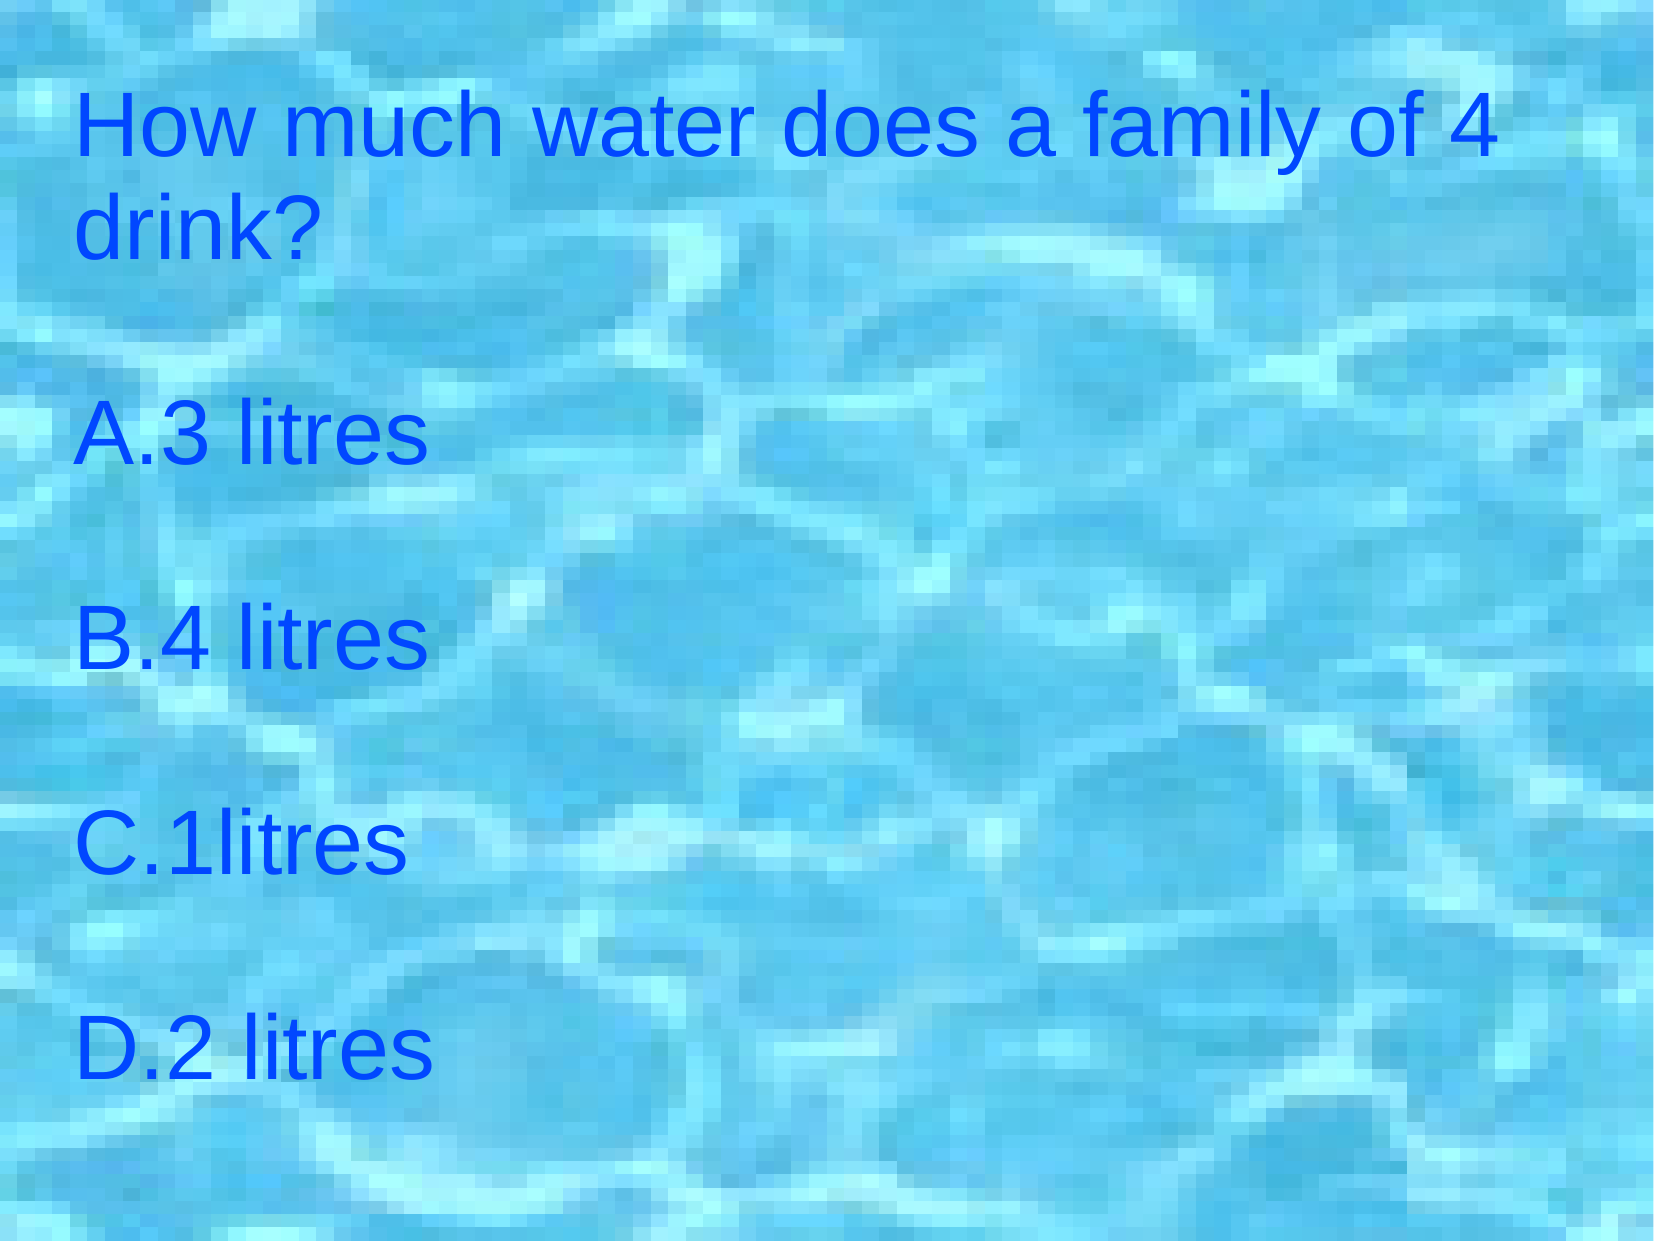

How much water does a family of 4 drink?
A.3 litres
B.4 litres
C.1litres
D.2 litres